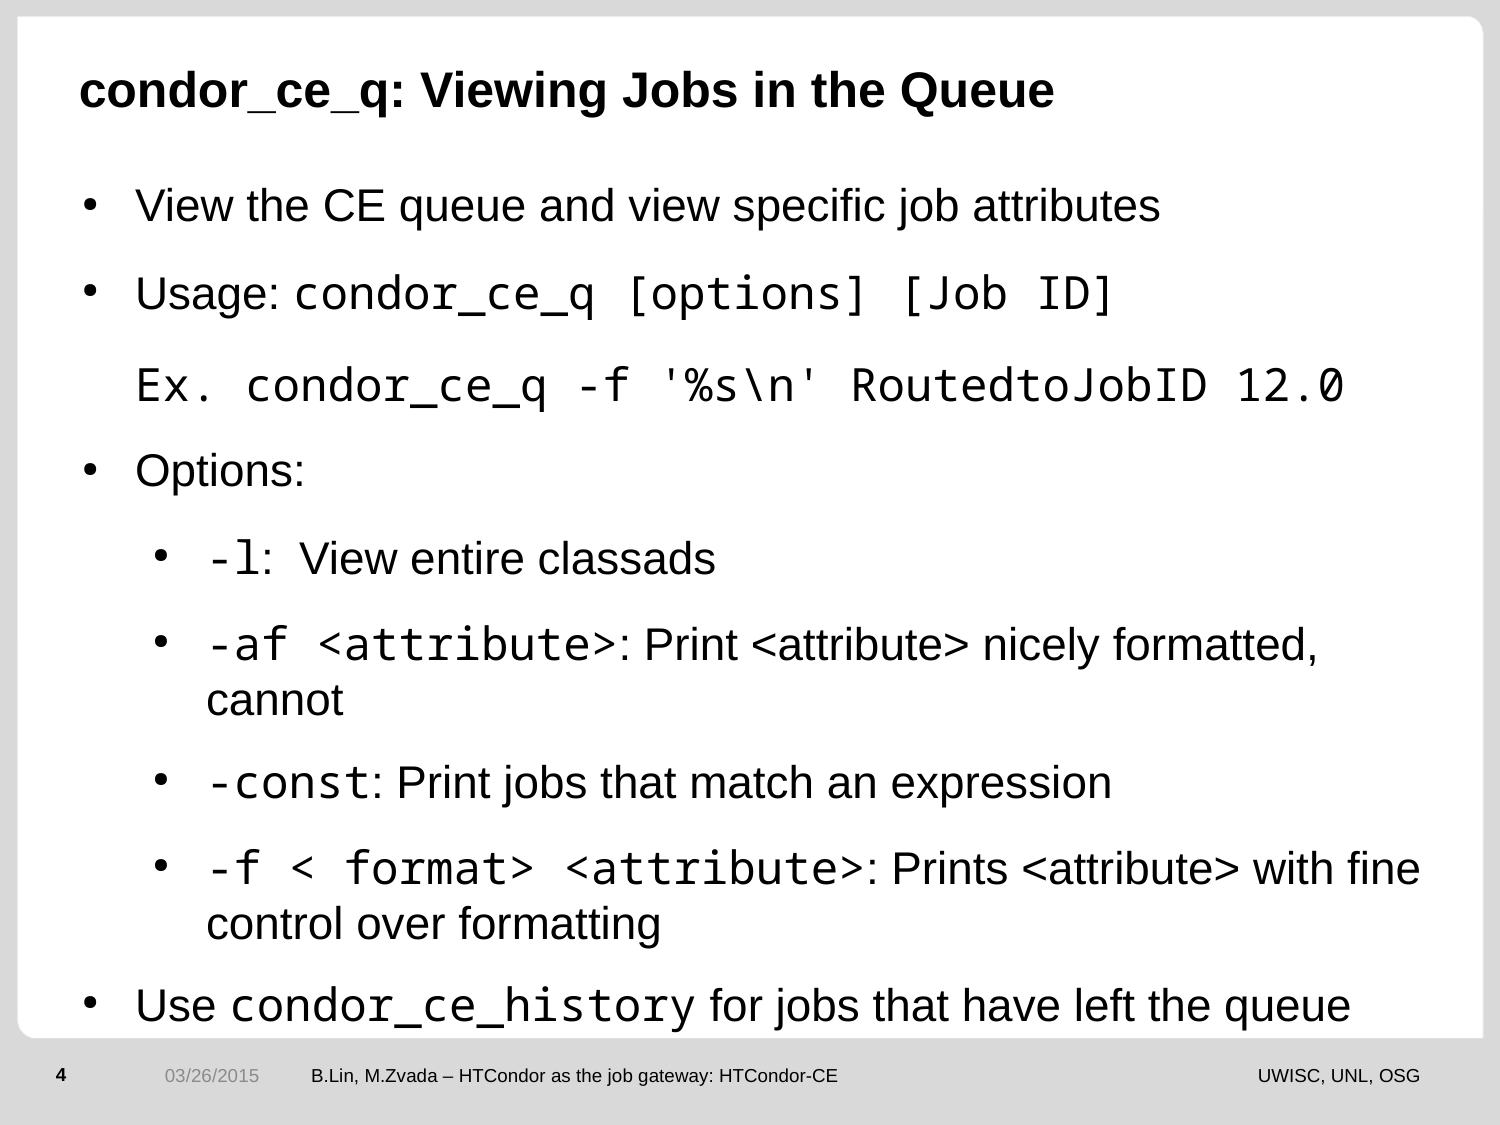

# condor_ce_q: Viewing Jobs in the Queue
View the CE queue and view specific job attributes
Usage: condor_ce_q [options] [Job ID]
Ex. condor_ce_q -f '%s\n' RoutedtoJobID 12.0
Options:
-l: View entire classads
-af <attribute>: Print <attribute> nicely formatted, cannot
-const: Print jobs that match an expression
-f < format> <attribute>: Prints <attribute> with fine control over formatting
Use condor_ce_history for jobs that have left the queue